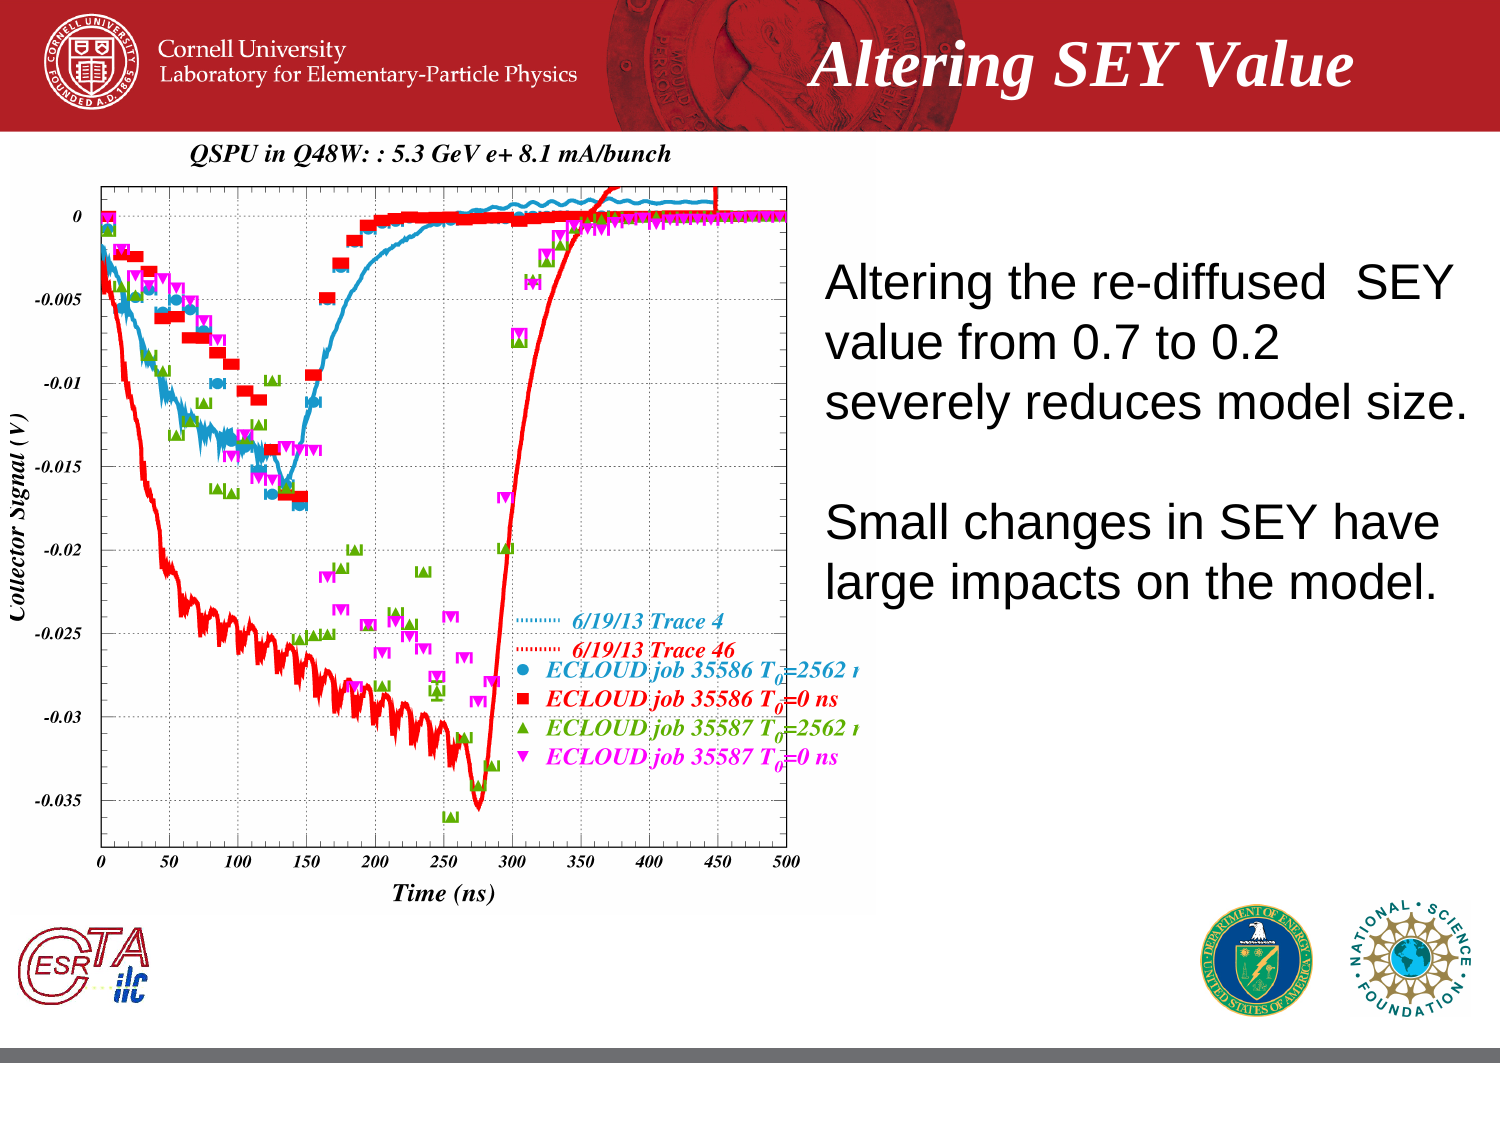

# Altering SEY Value
Altering the re-diffused SEY value from 0.7 to 0.2 severely reduces model size.
Small changes in SEY have large impacts on the model.